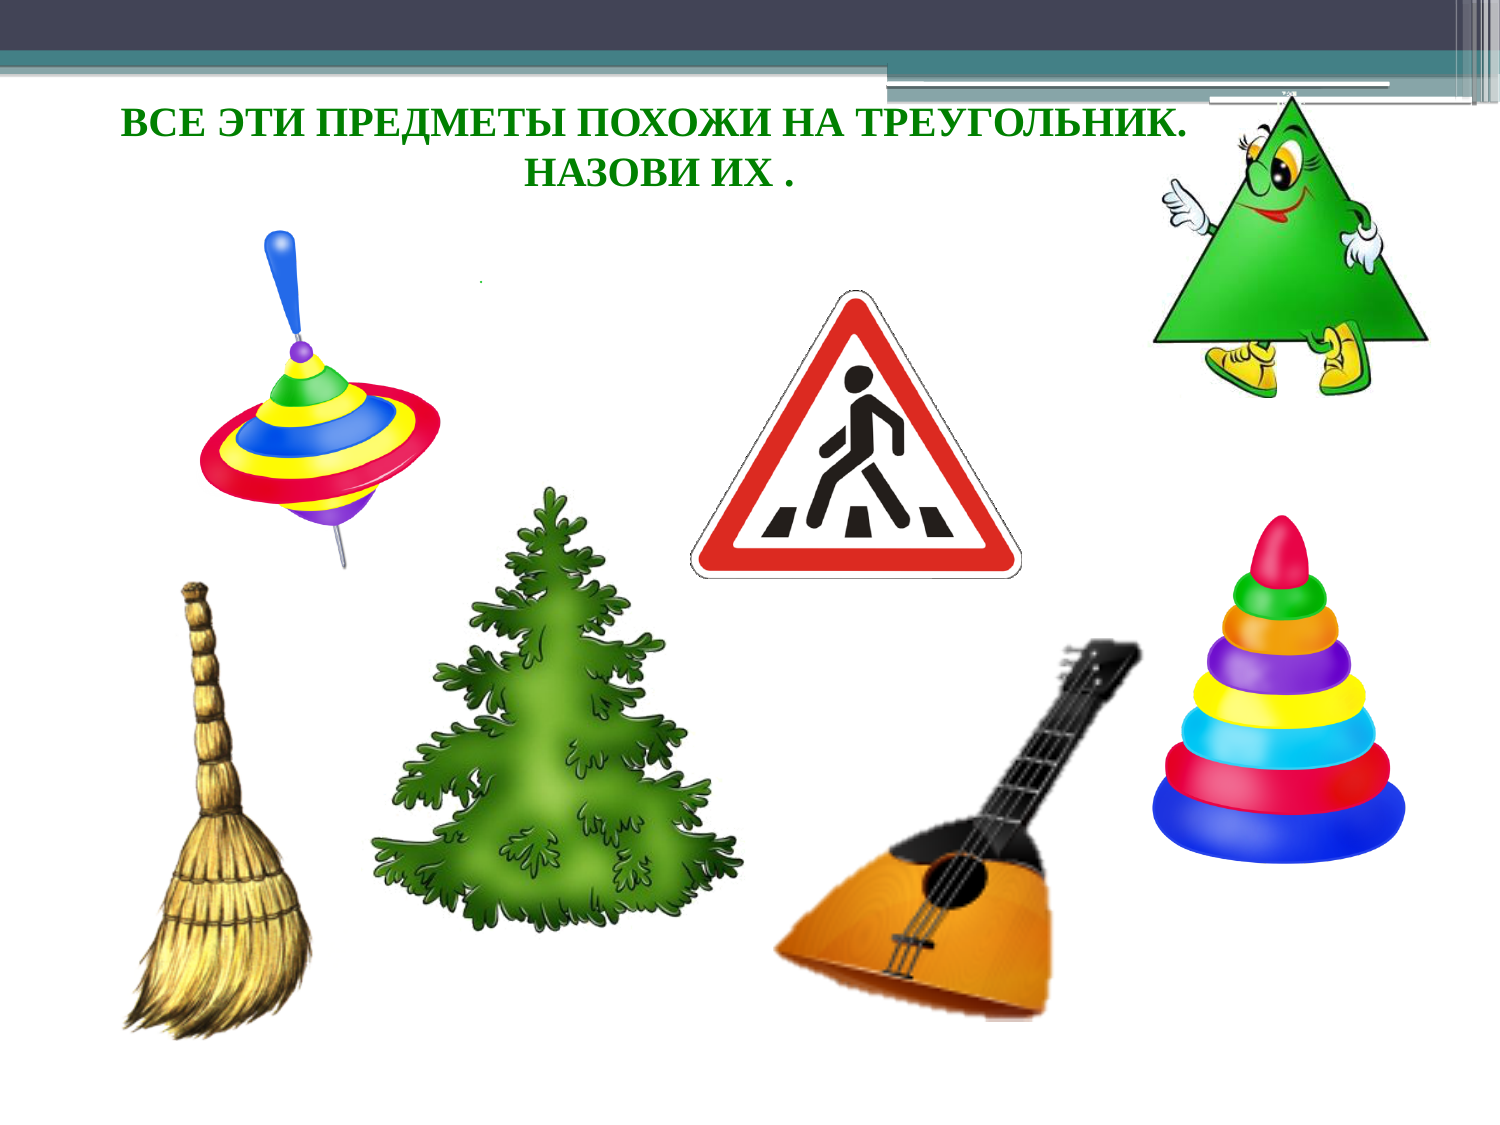

ВСЕ ЭТИ ПРЕДМЕТЫ ПОХОЖИ НА ТРЕУГОЛЬНИК.
НАЗОВИ ИХ .